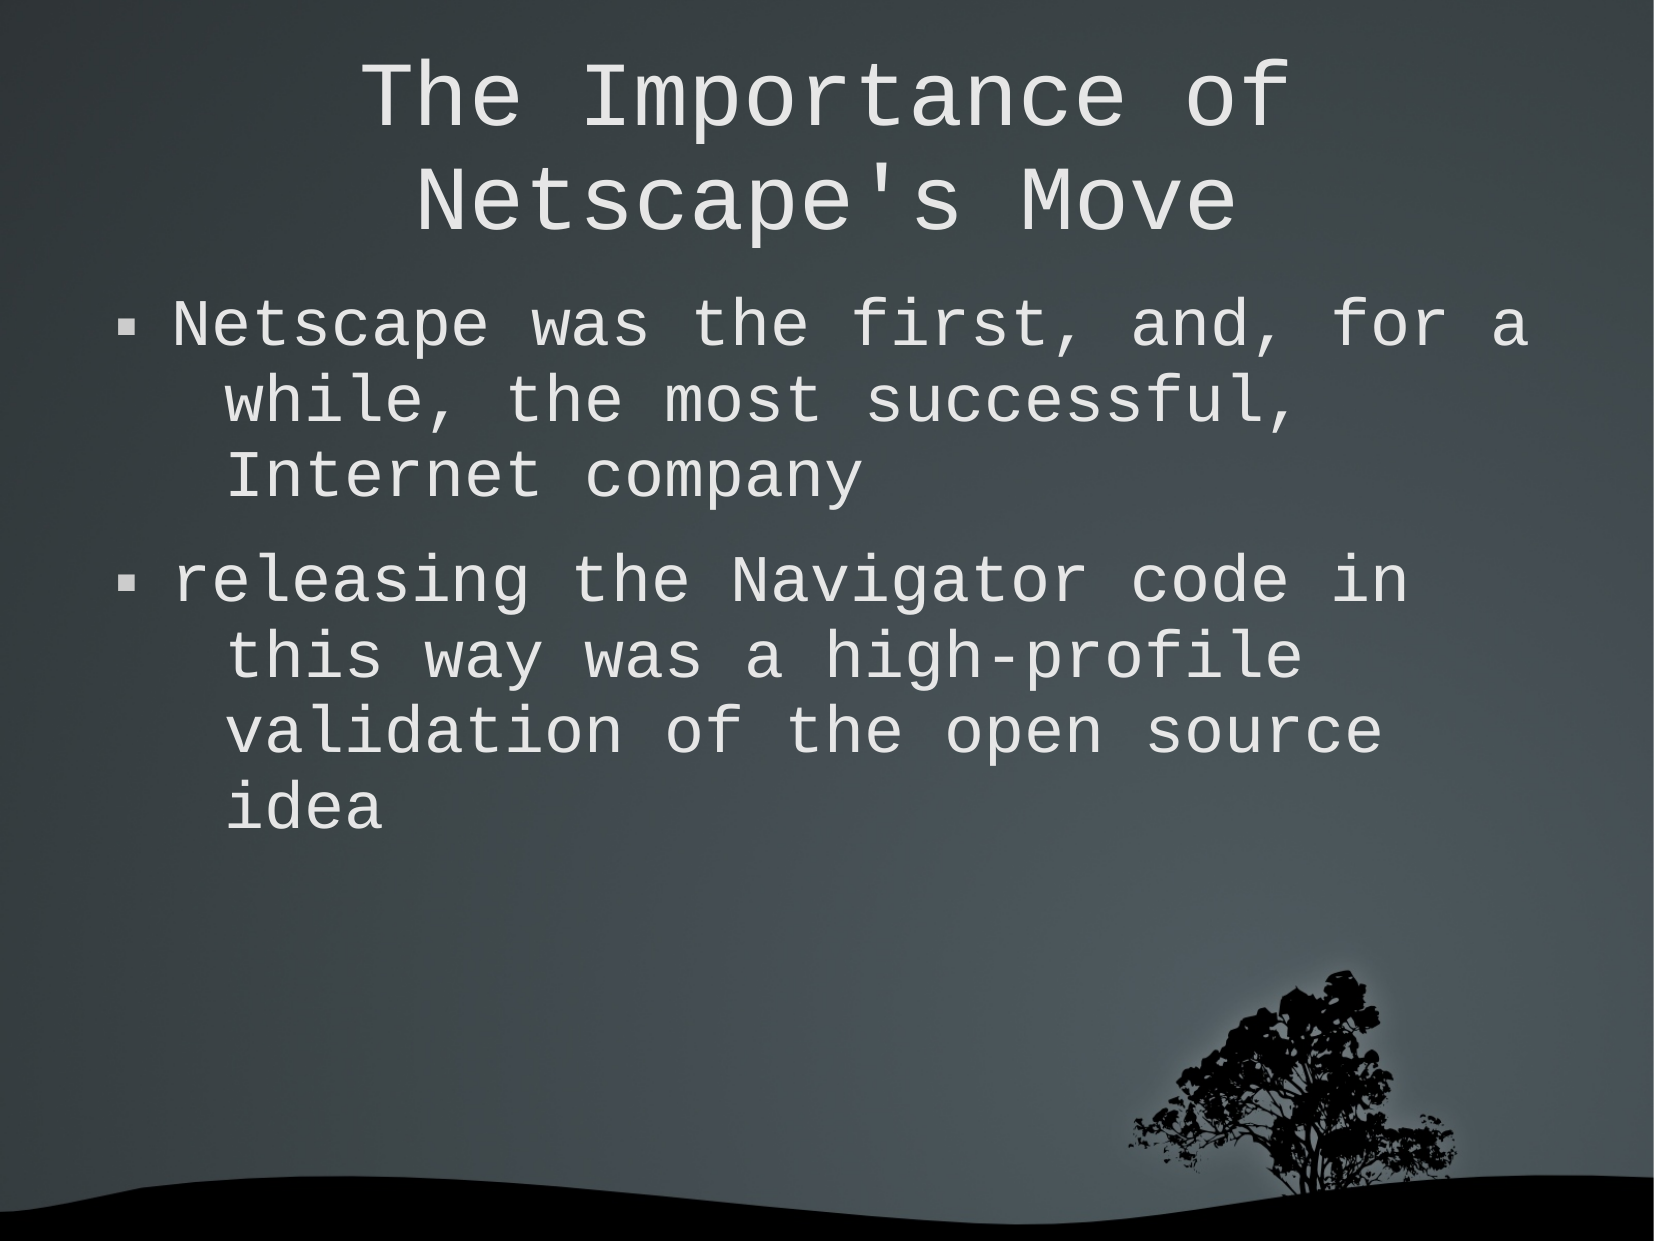

# The Importance of Netscape's Move
Netscape was the first, and, for a while, the most successful, Internet company
releasing the Navigator code in this way was a high-profile validation of the open source idea